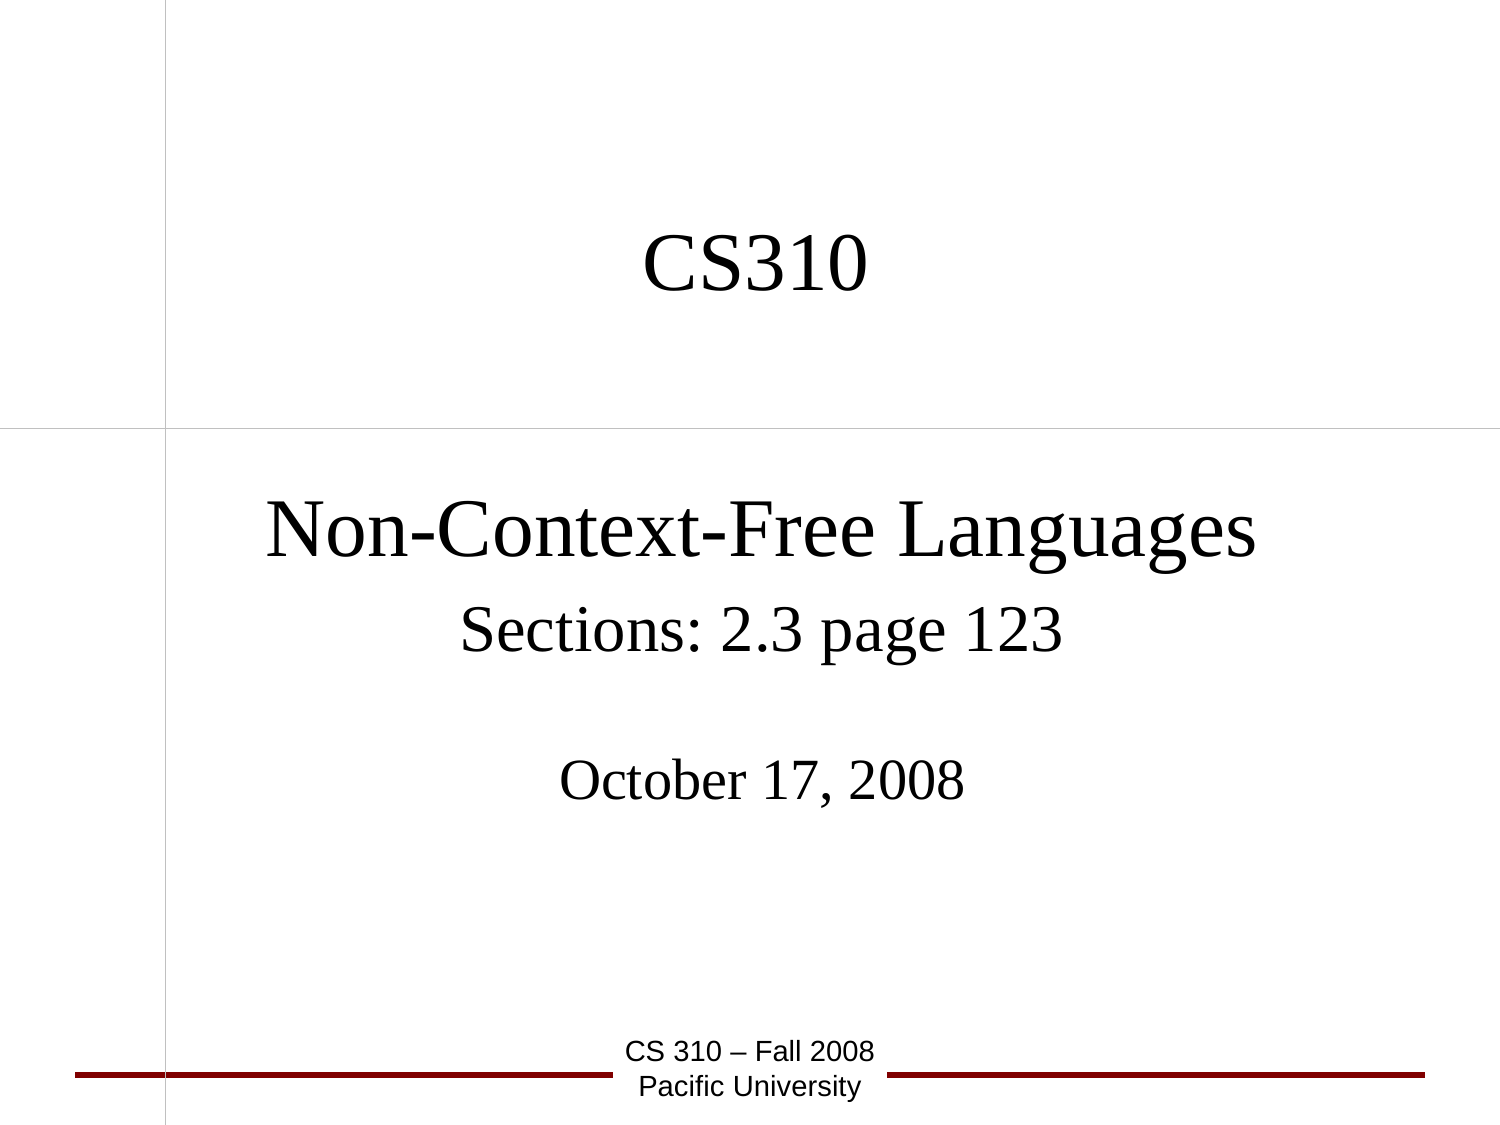

# CS310
Non-Context-Free Languages
Sections: 2.3 page 123
October 17, 2008